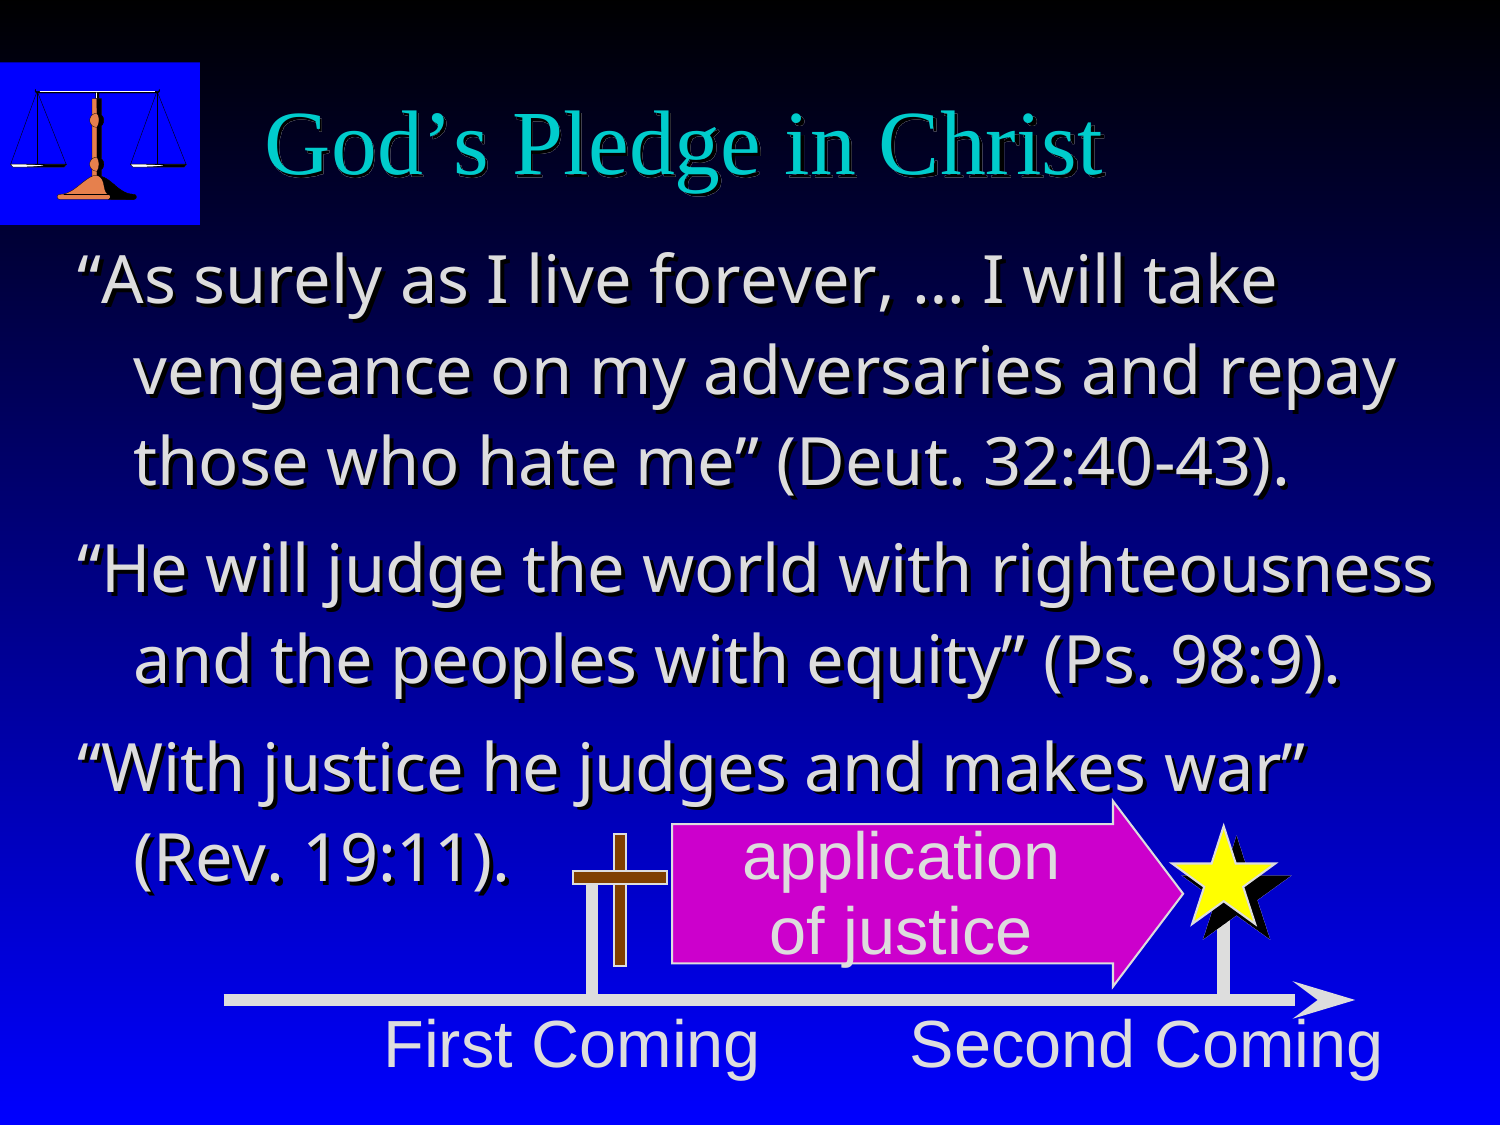

# God’s Pledge in Christ
“As surely as I live forever, … I will take vengeance on my adversaries and repay those who hate me” (Deut. 32:40-43).
“He will judge the world with righteousness and the peoples with equity” (Ps. 98:9).
“With justice he judges and makes war” (Rev. 19:11).
application
of justice
First Coming
Second Coming